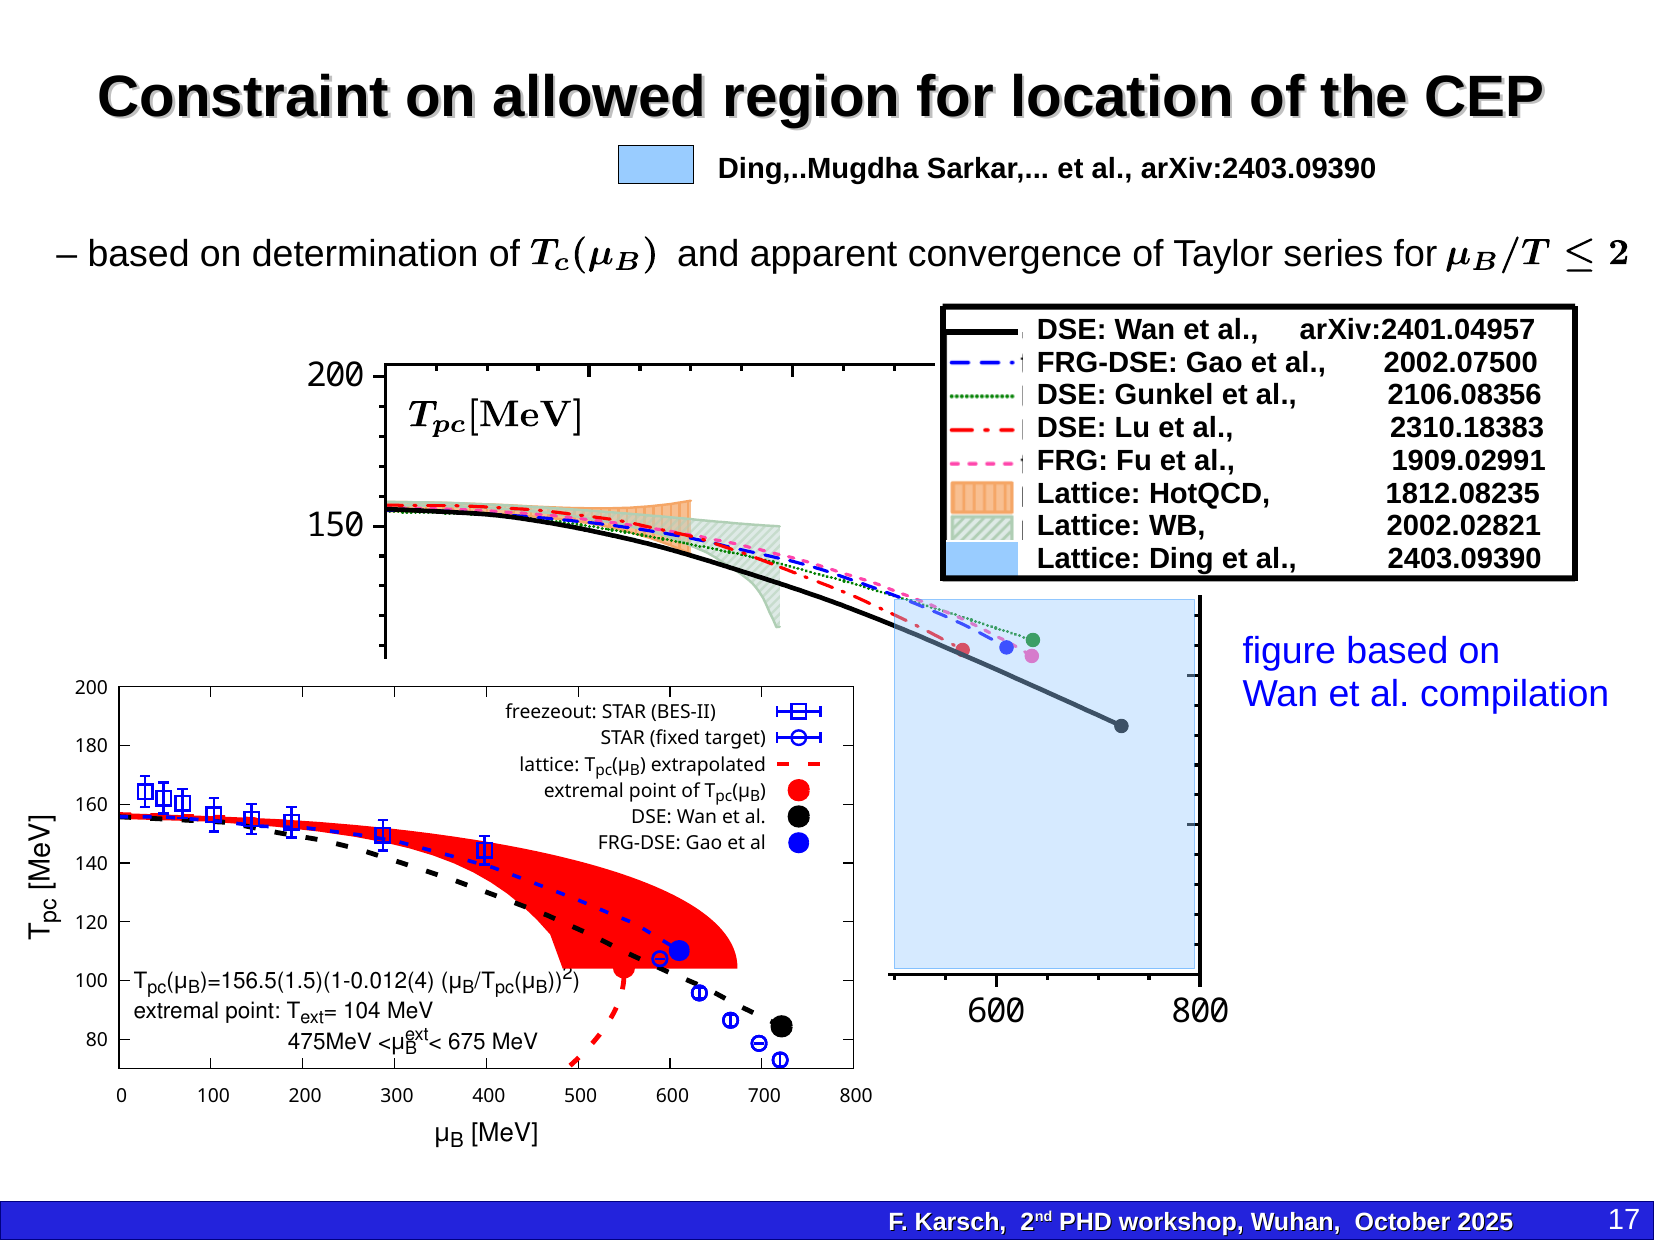

Constraint on allowed region for location of the CEP
Ding,..Mugdha Sarkar,... et al., arXiv:2403.09390
– based on determination of and apparent convergence of Taylor series for
DSE: Wan et al., arXiv:2401.04957
FRG-DSE: Gao et al., 2002.07500
DSE: Gunkel et al., 2106.08356
DSE: Lu et al., 2310.18383
FRG: Fu et al., 1909.02991
Lattice: HotQCD, 1812.08235
Lattice: WB, 2002.02821
Wan et al.
Lattice: Ding et al., 2403.09390
figure based on
Wan et al. compilation
17